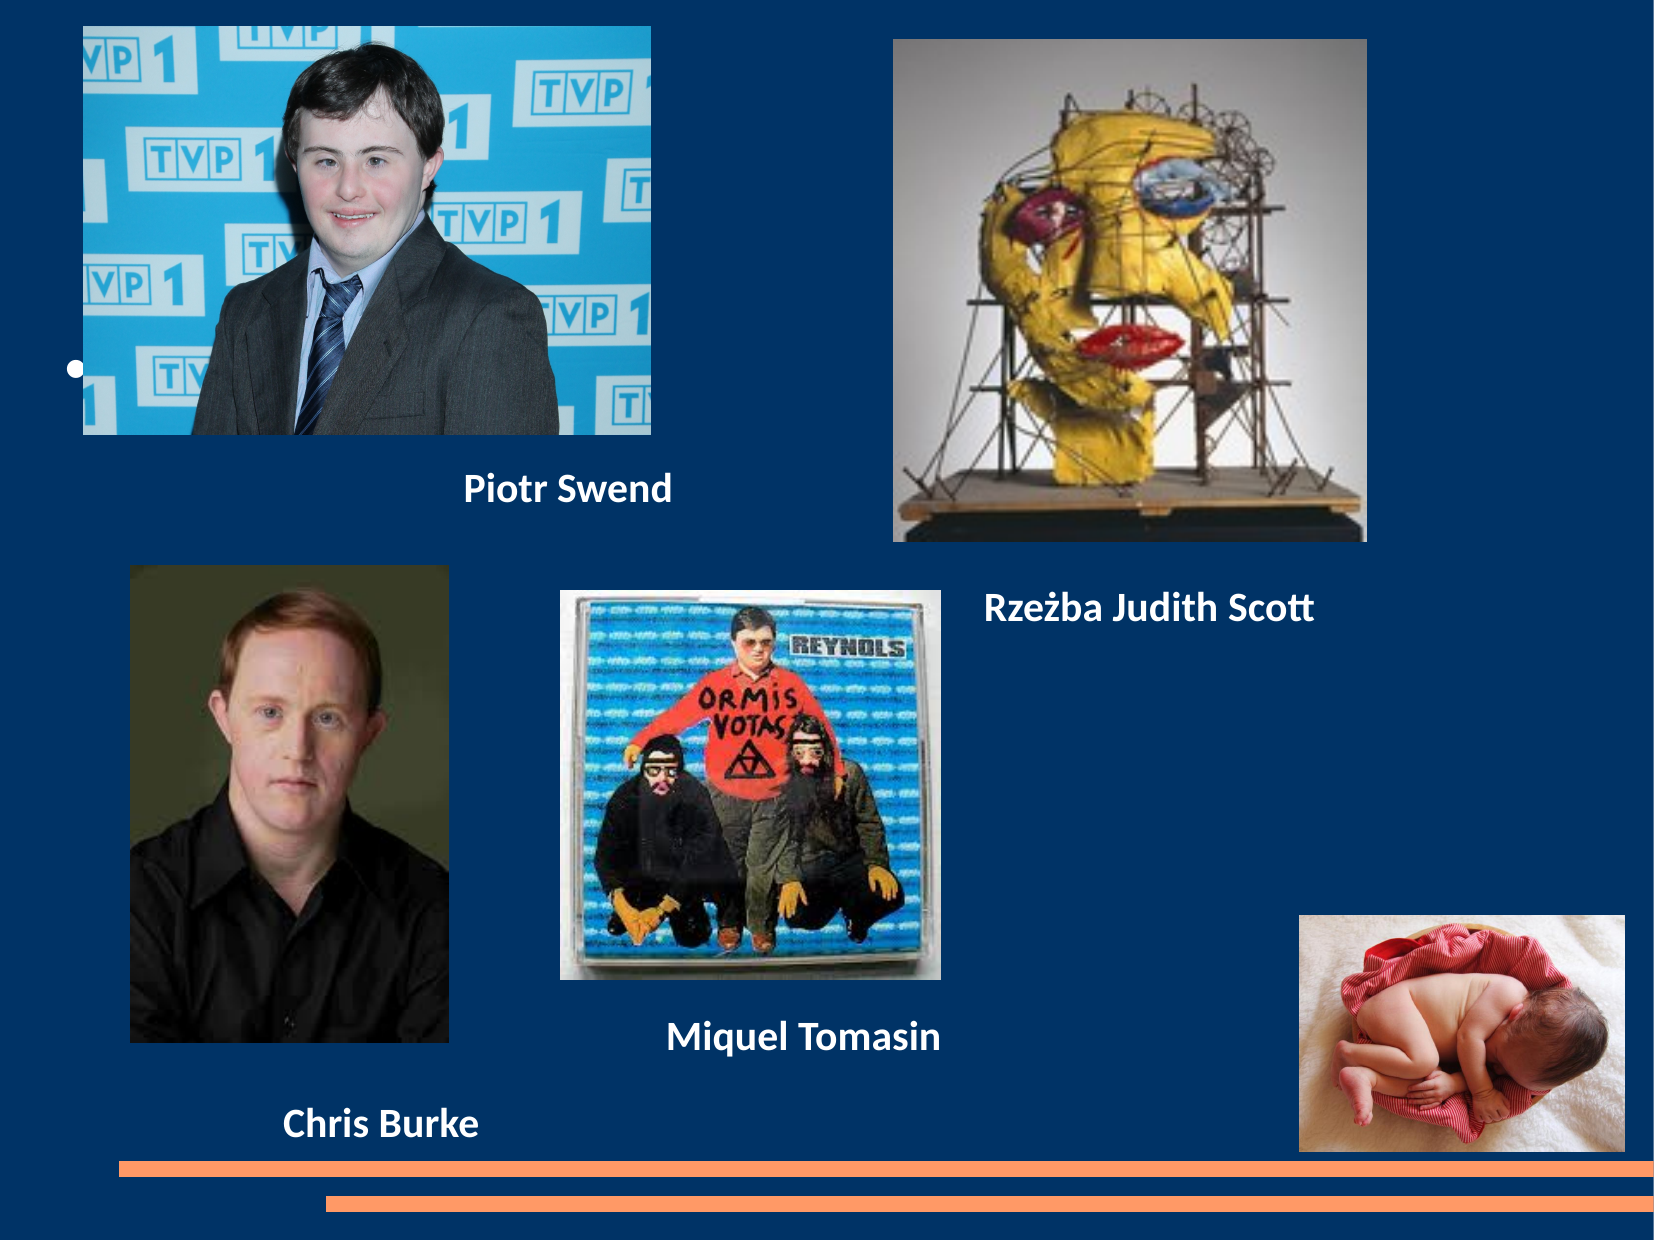

#
Piotr Swend
Rzeżba Judith Scott
Miquel Tomasin
Chris Burke